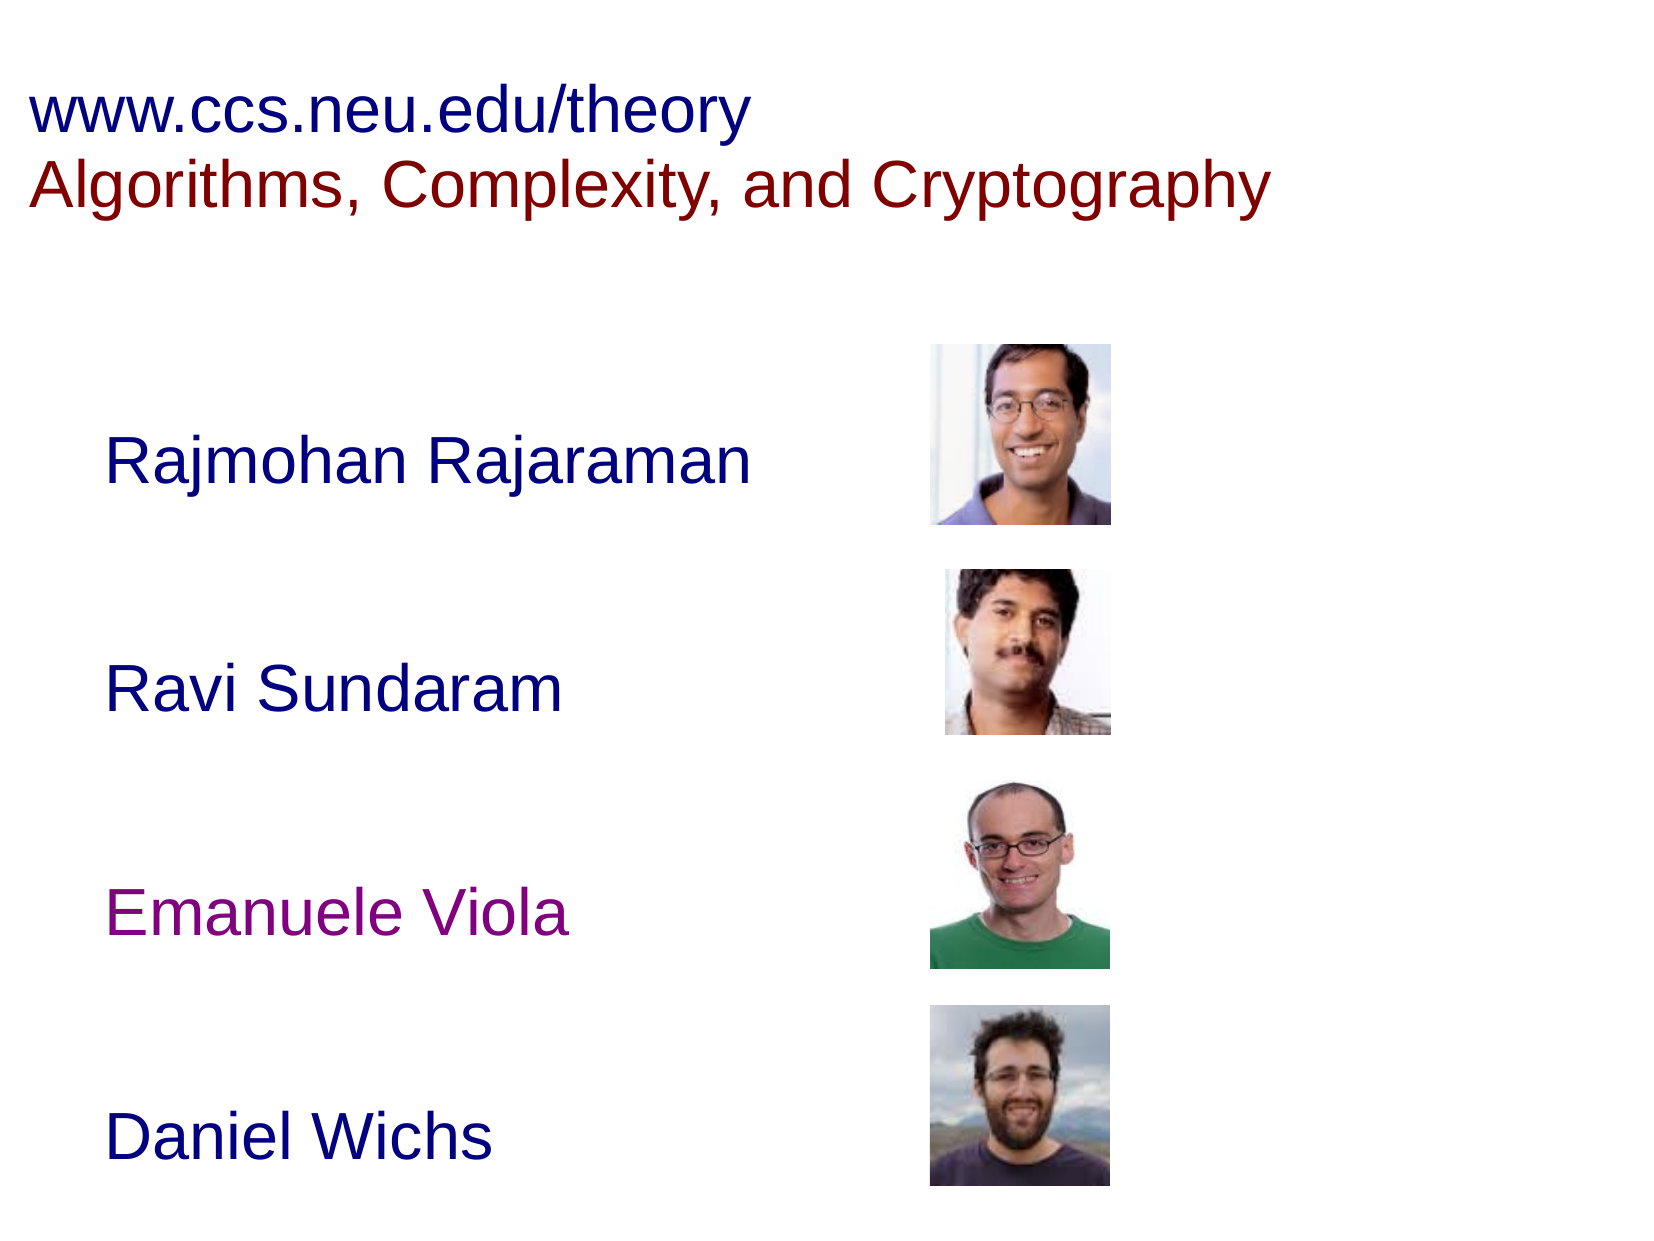

www.ccs.neu.edu/theory
Algorithms, Complexity, and Cryptography
	Rajmohan Rajaraman
	Ravi Sundaram
	Emanuele Viola
	Daniel Wichs
#